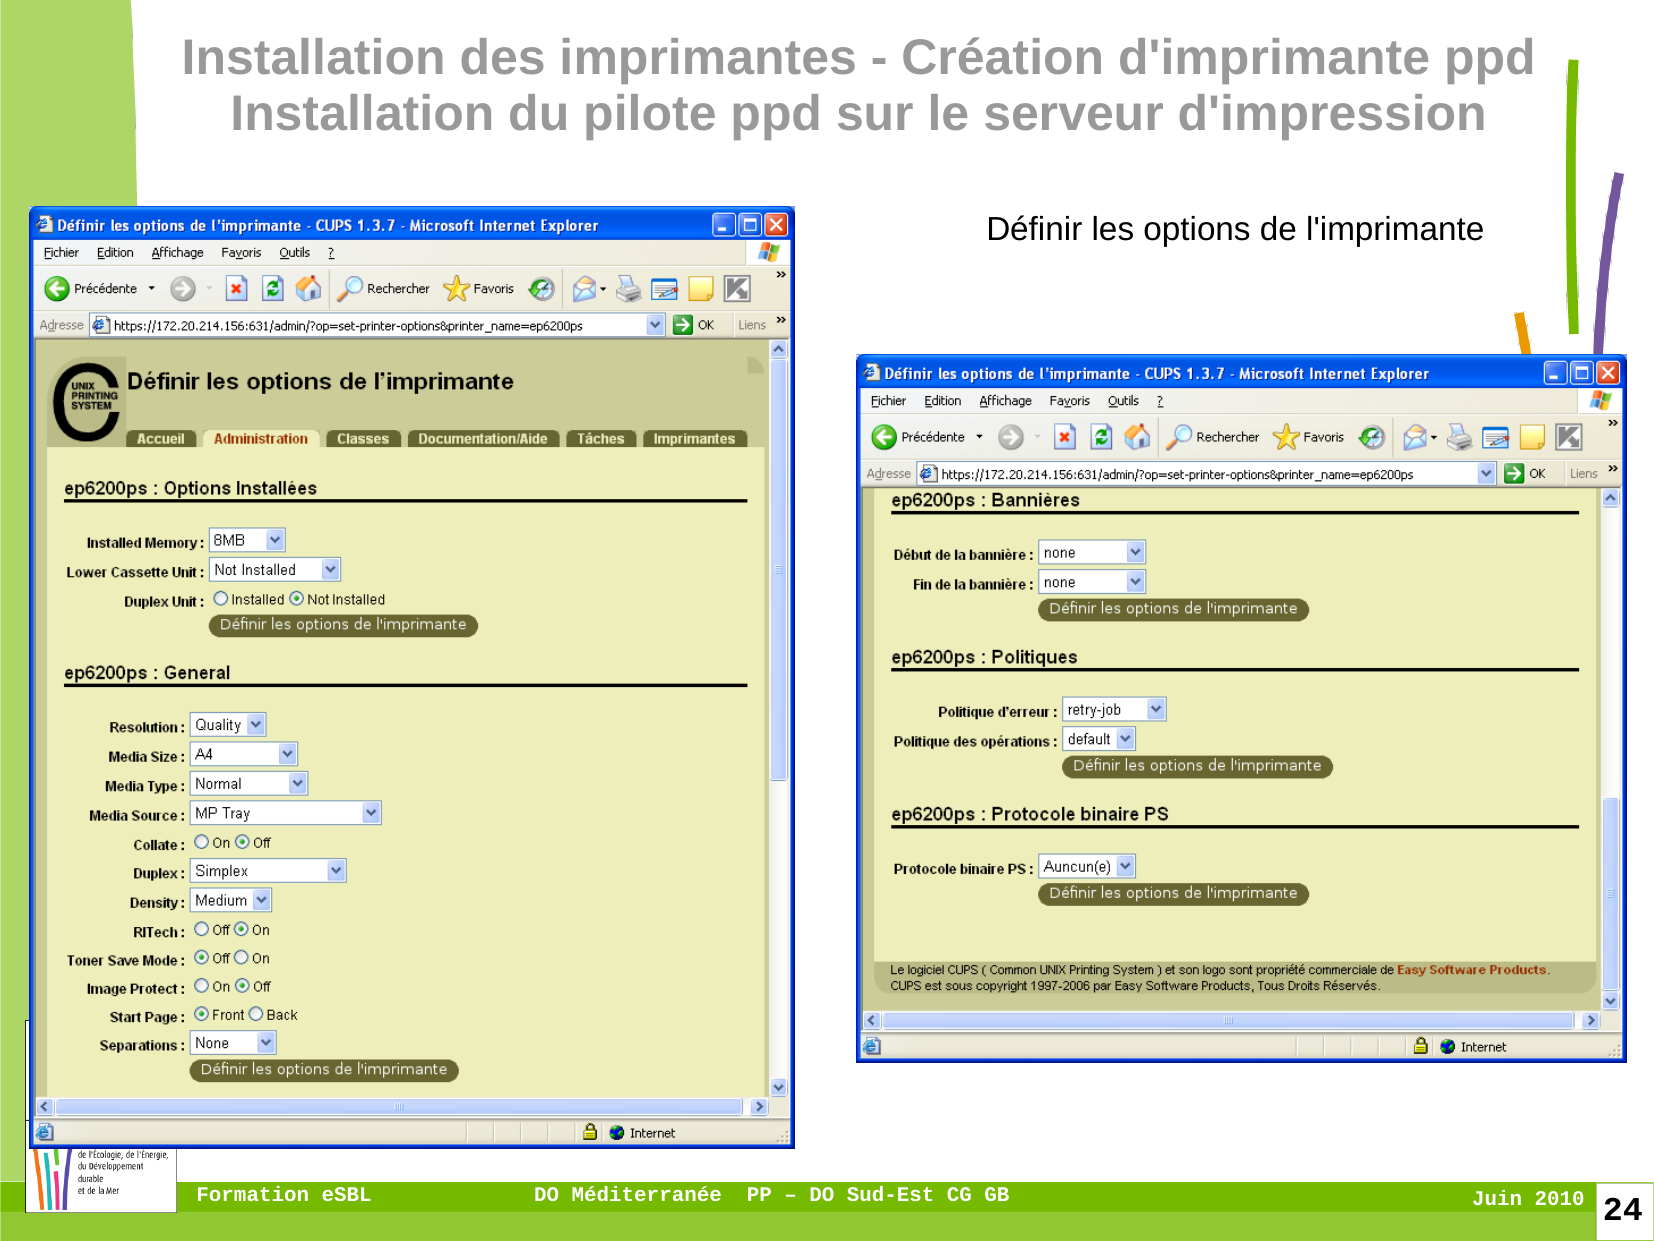

# Installation des imprimantes - Création d'imprimante ppd Installation du pilote ppd sur le serveur d'impression
 										Définir les options de l'imprimante
24